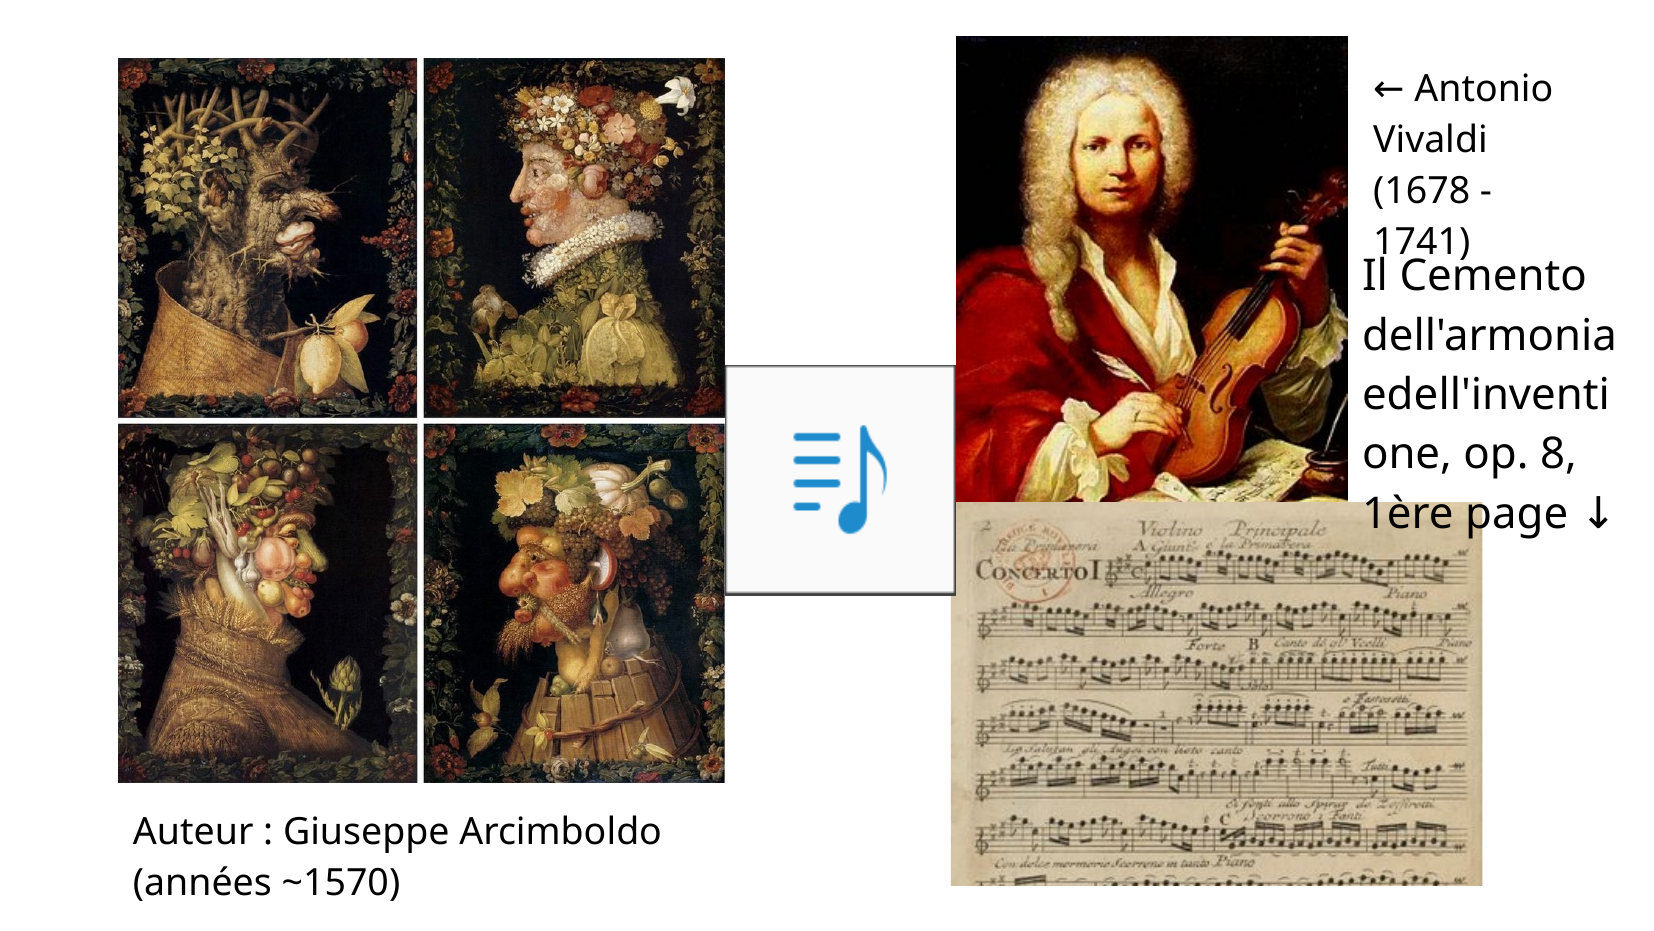

← Antonio Vivaldi (1678 - 1741)
Il Cemento dell'armonia edell'inventione, op. 8, 1ère page ↓
Auteur : Giuseppe Arcimboldo (années ~1570)